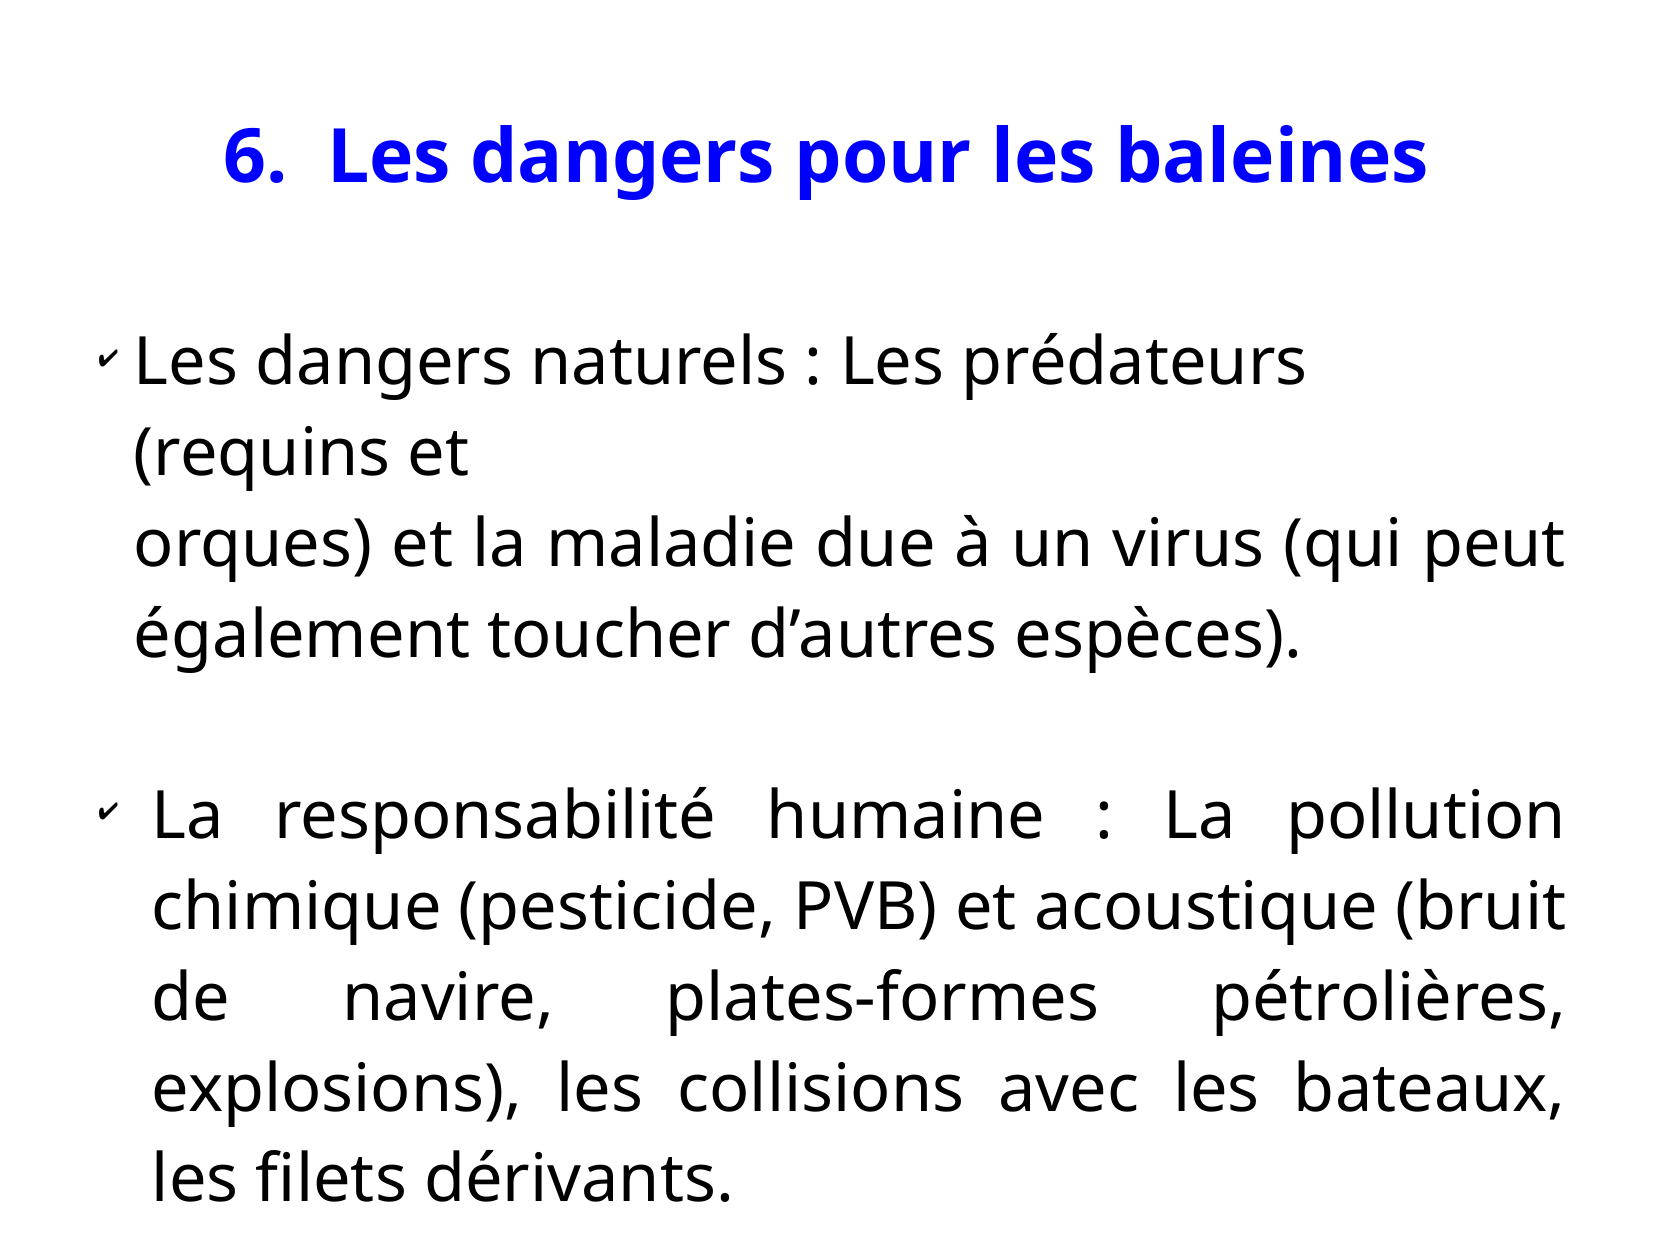

# 6. Les dangers pour les baleines
Les dangers naturels : Les prédateurs (requins et
orques) et la maladie due à un virus (qui peut également toucher d’autres espèces).
La responsabilité humaine : La pollution chimique (pesticide, PVB) et acoustique (bruit de navire, plates-formes pétrolières, explosions), les collisions avec les bateaux, les filets dérivants.
La chasse baleinière